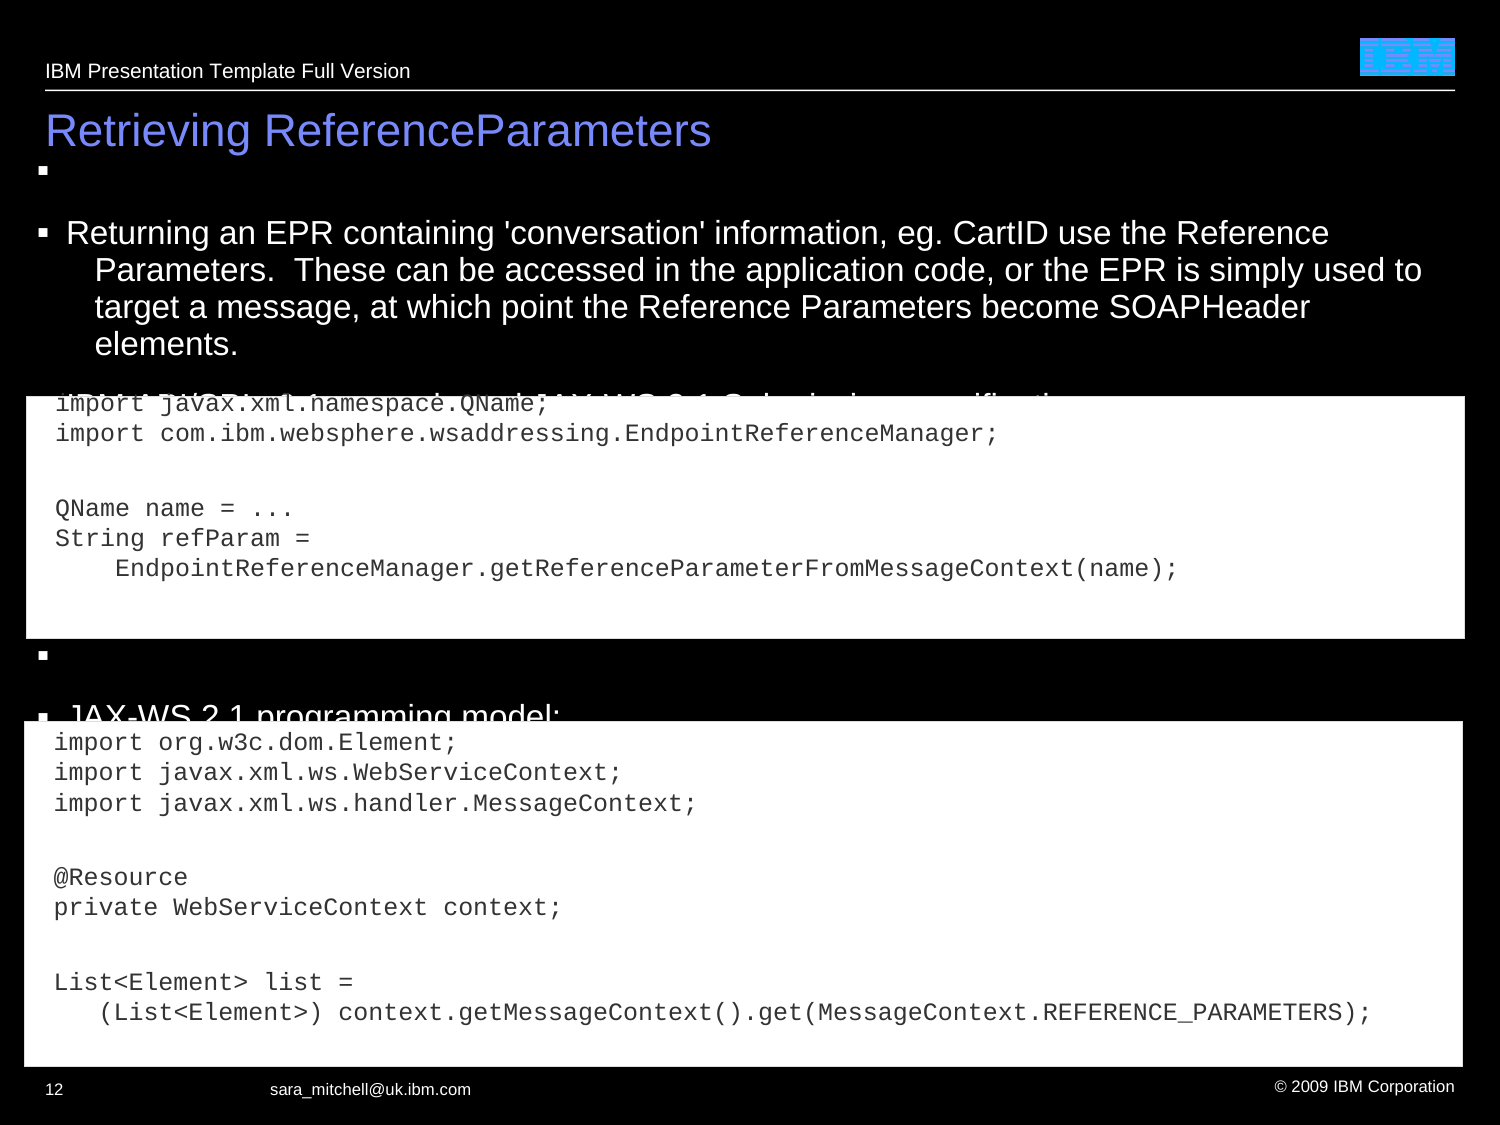

IBM Presentation Template Full Version
# Retrieving ReferenceParameters
Returning an EPR containing 'conversation' information, eg. CartID use the Reference Parameters. These can be accessed in the application code, or the EPR is simply used to target a message, at which point the Reference Parameters become SOAPHeader elements.
IBM API/SPI v6.1 onwards and JAX-WS 2.1 Submission specification
JAX-WS 2.1 programming model:
import javax.xml.namespace.QName;
import com.ibm.websphere.wsaddressing.EndpointReferenceManager;
QName name = ...
String refParam =
 EndpointReferenceManager.getReferenceParameterFromMessageContext(name);
import org.w3c.dom.Element;
import javax.xml.ws.WebServiceContext;
import javax.xml.ws.handler.MessageContext;
@Resource
private WebServiceContext context;
List<Element> list =
 (List<Element>) context.getMessageContext().get(MessageContext.REFERENCE_PARAMETERS);
12